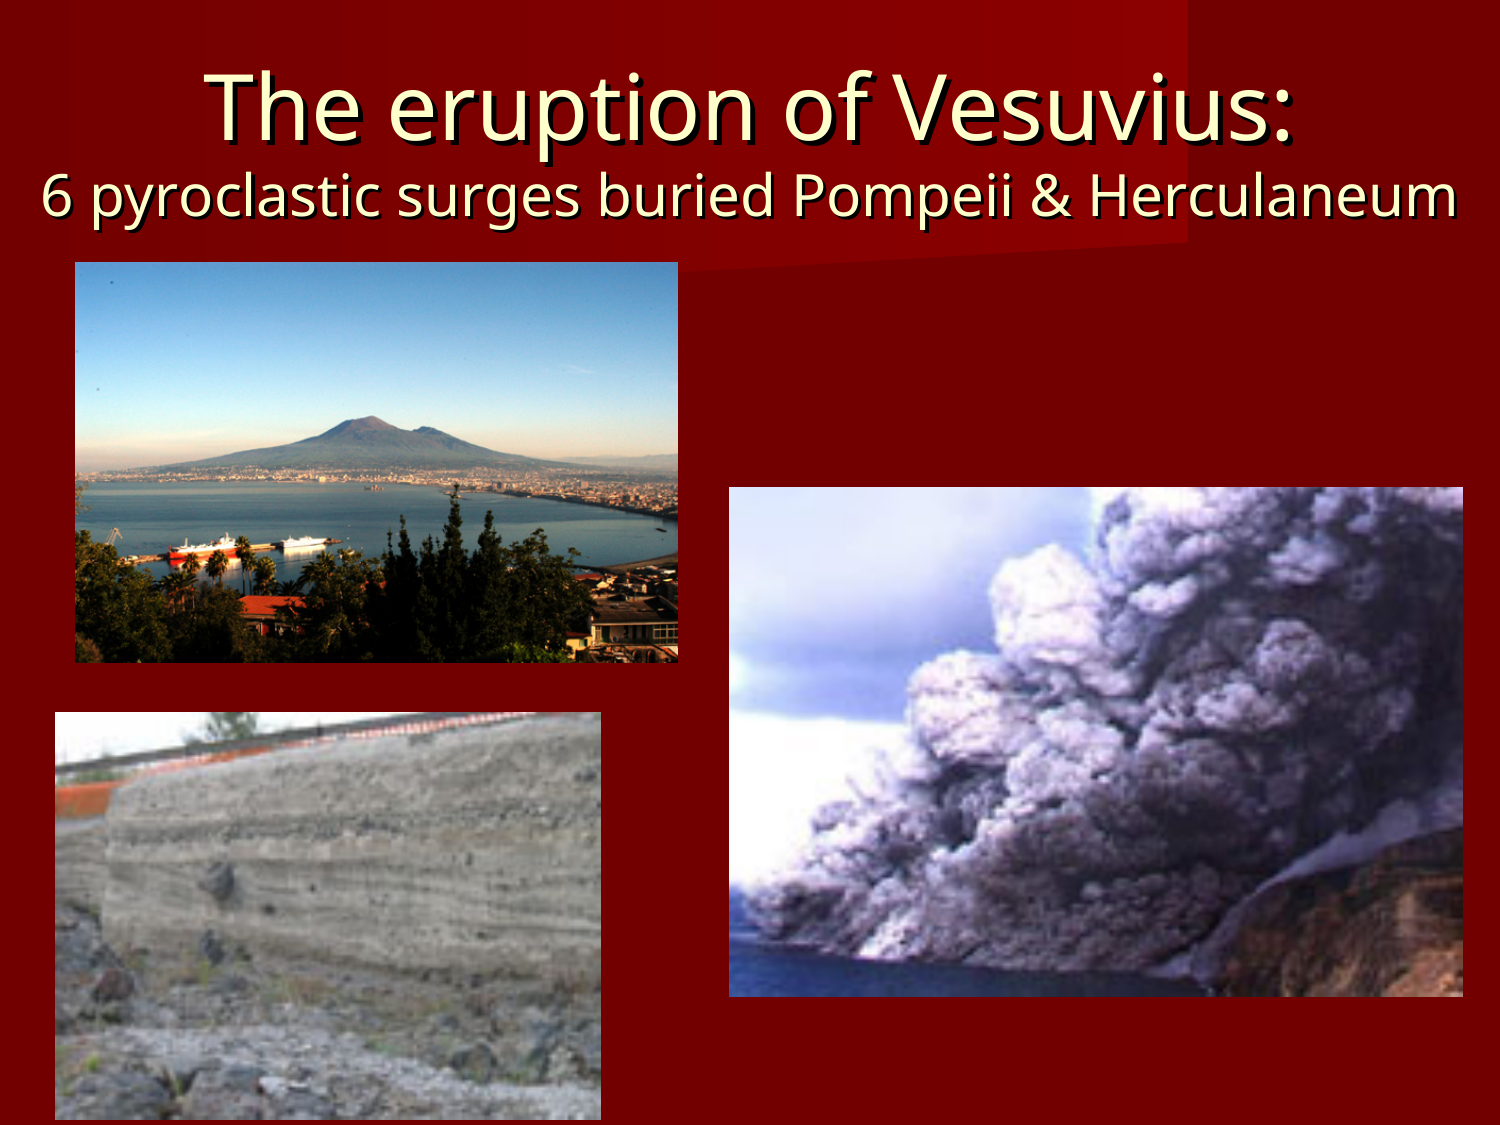

# The eruption of Vesuvius: 6 pyroclastic surges buried Pompeii & Herculaneum